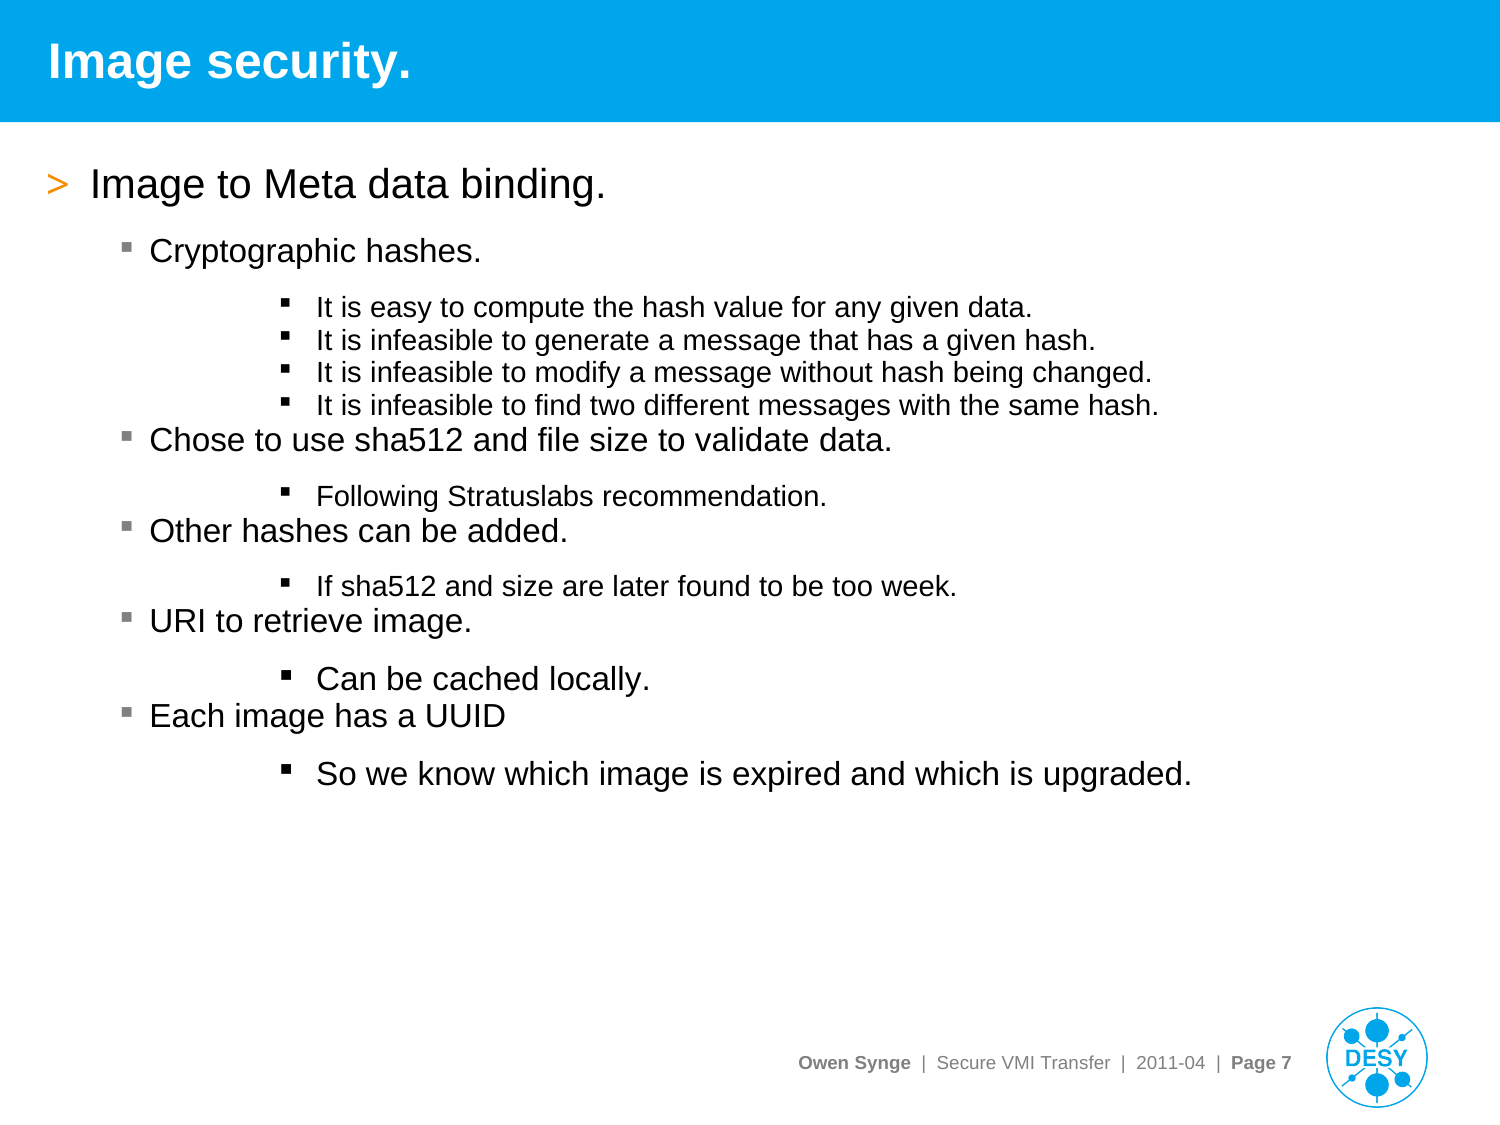

# Image security.
Image to Meta data binding.
Cryptographic hashes.
It is easy to compute the hash value for any given data.
It is infeasible to generate a message that has a given hash.
It is infeasible to modify a message without hash being changed.
It is infeasible to find two different messages with the same hash.
Chose to use sha512 and file size to validate data.
Following Stratuslabs recommendation.
Other hashes can be added.
If sha512 and size are later found to be too week.
URI to retrieve image.
Can be cached locally.
Each image has a UUID
So we know which image is expired and which is upgraded.